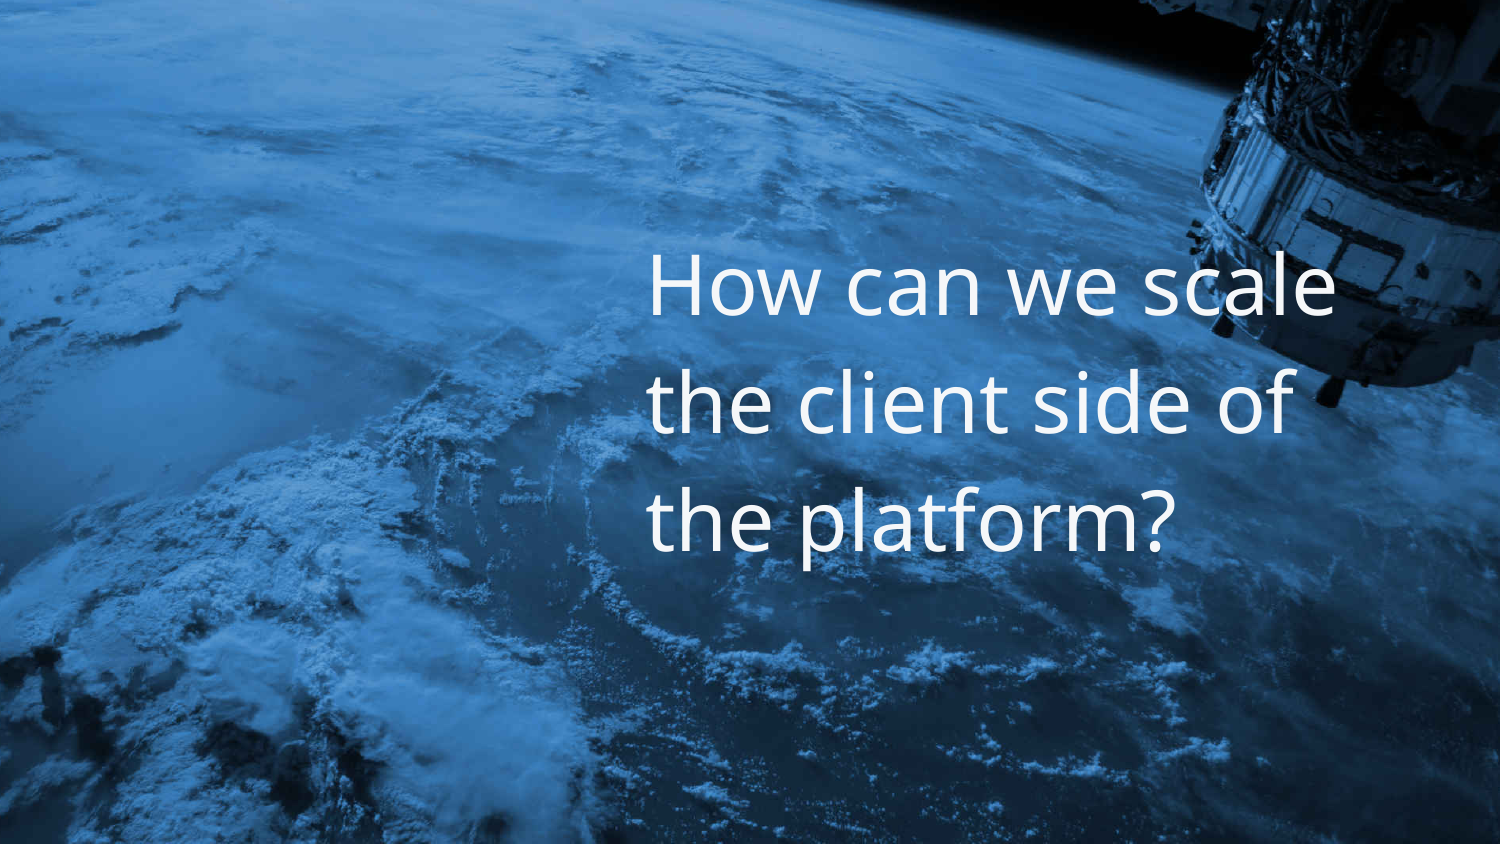

# How can we scale
the client side of
the platform?